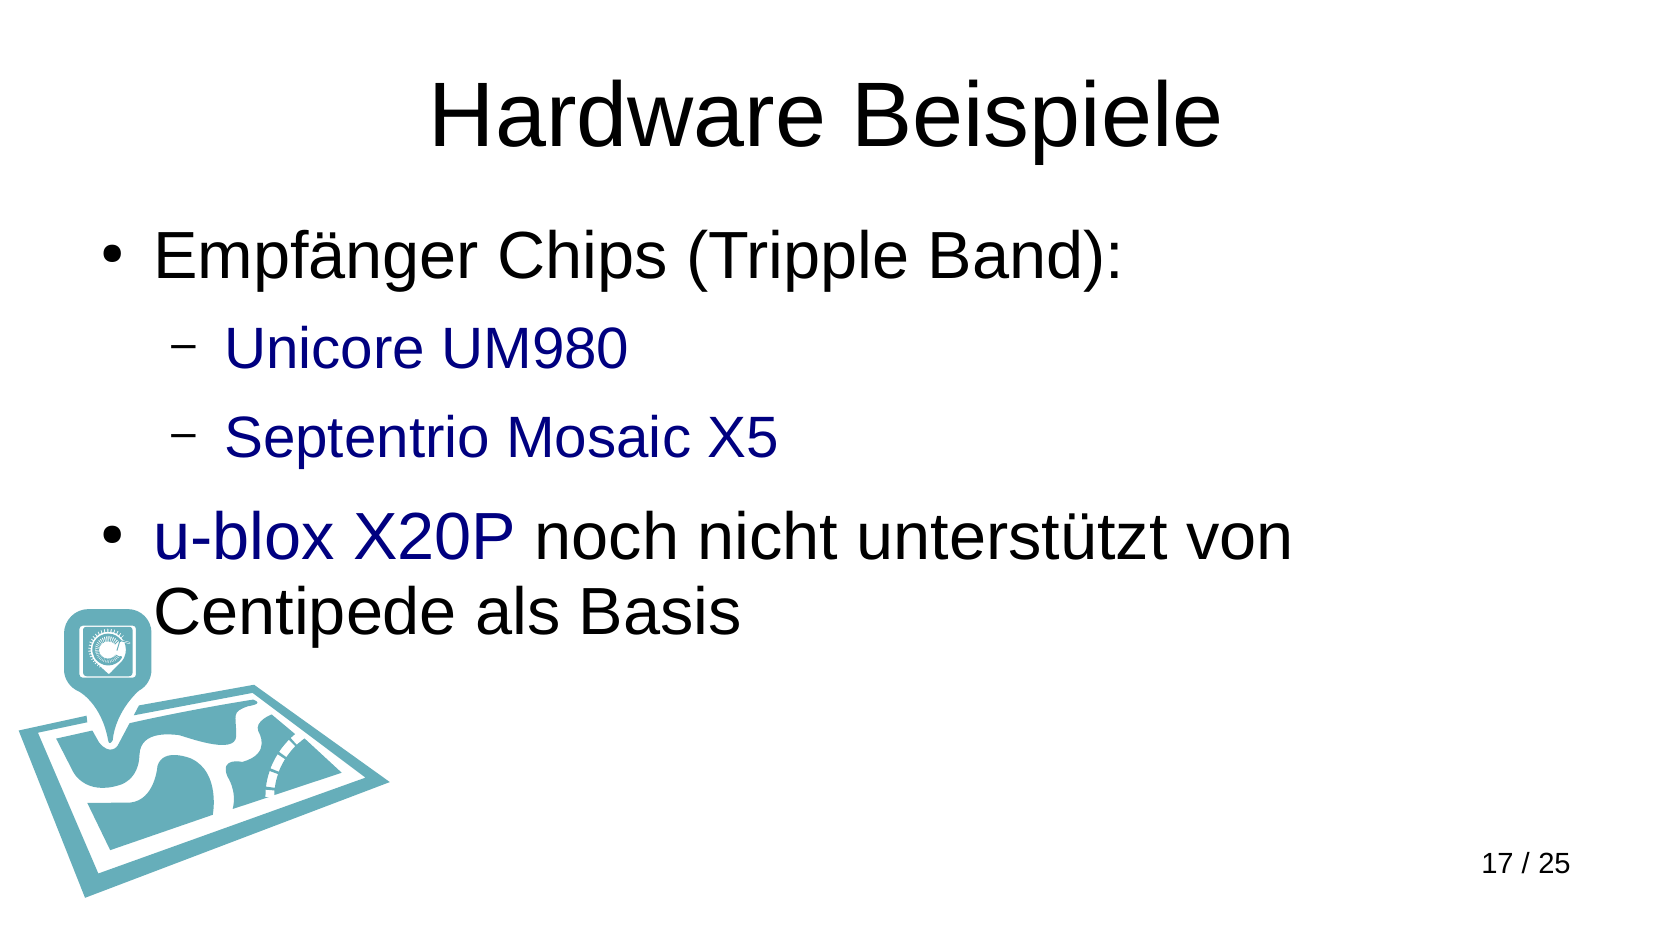

# Hardware Beispiele
Empfänger Chips (Tripple Band):
Unicore UM980
Septentrio Mosaic X5
u-blox X20P noch nicht unterstützt von Centipede als Basis
17